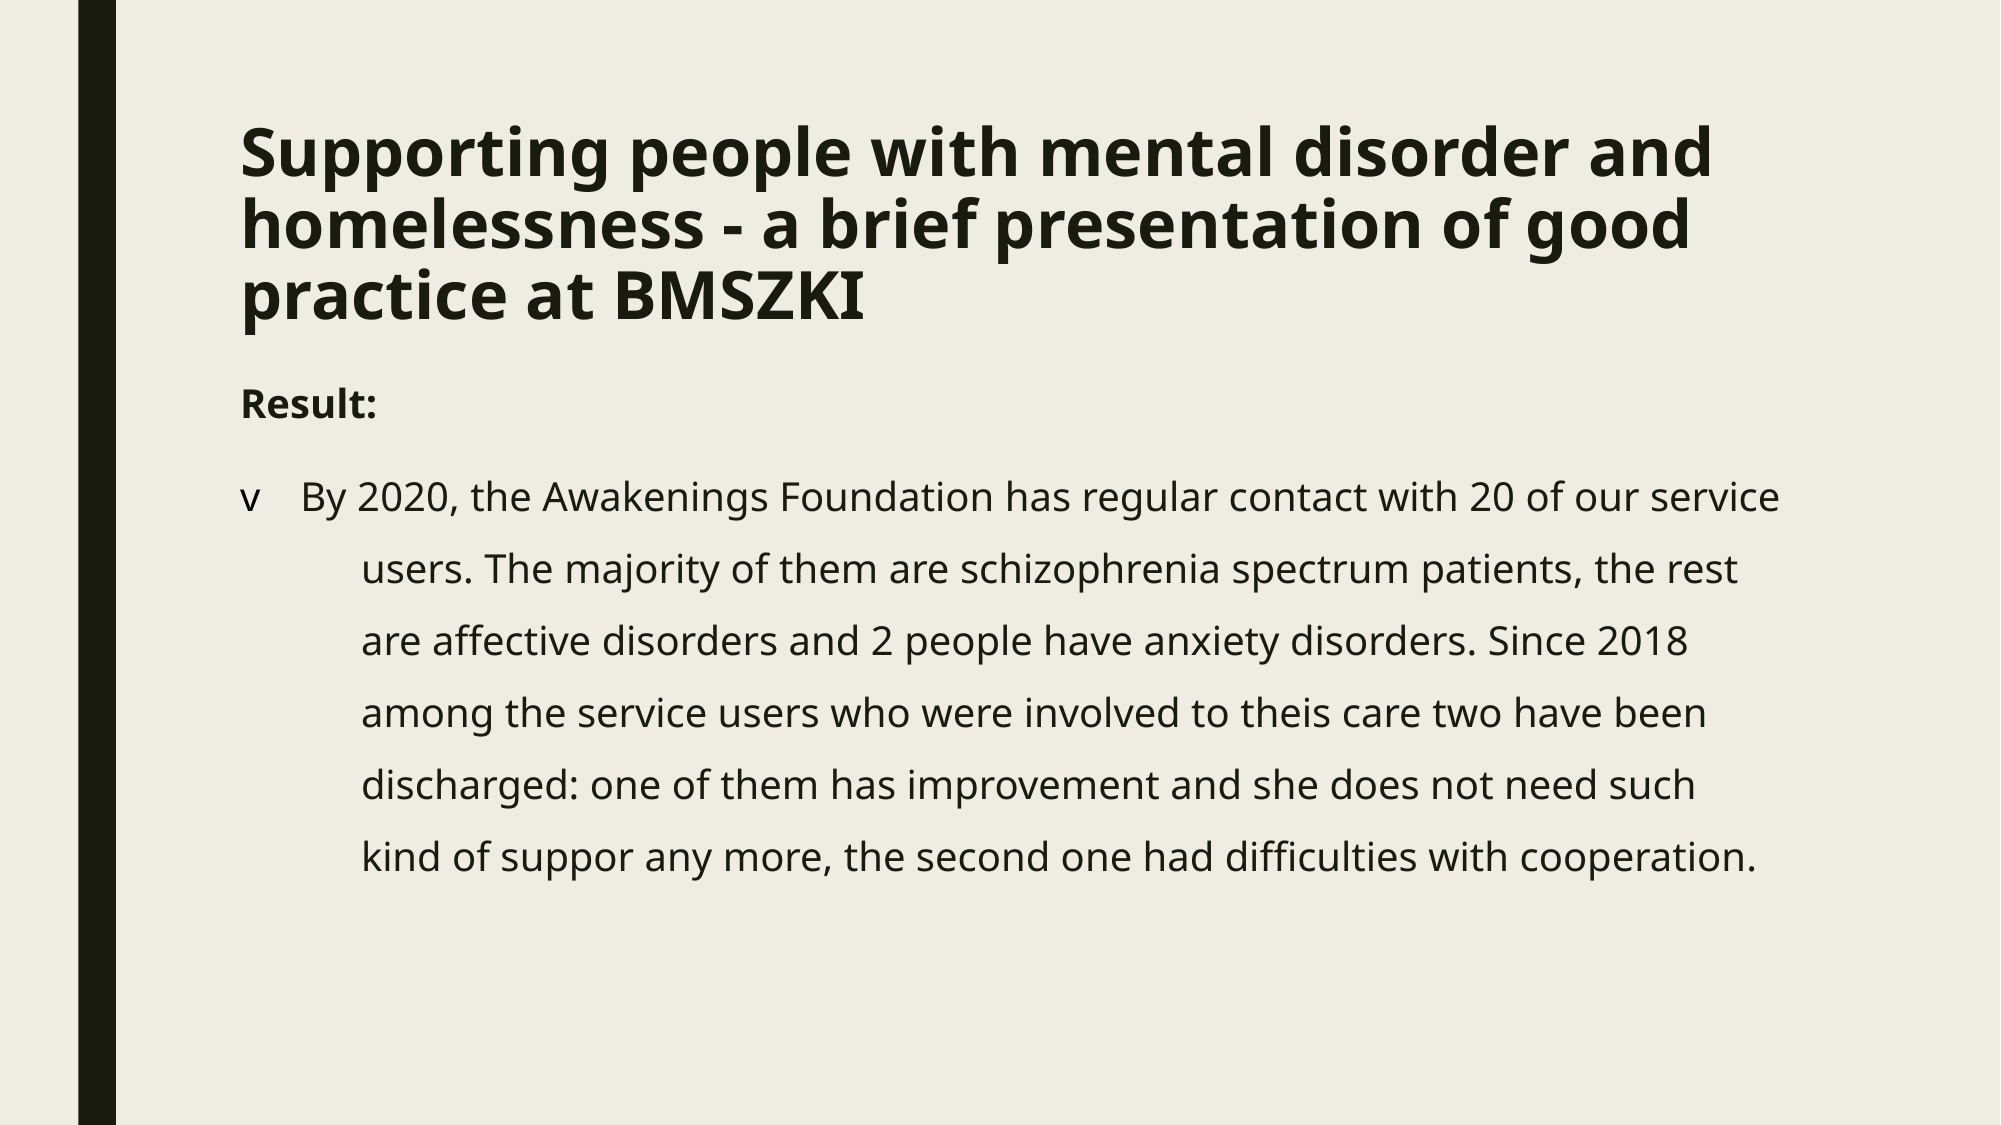

# Supporting people with mental disorder and homelessness - a brief presentation of good practice at BMSZKI
Result:
By 2020, the Awakenings Foundation has regular contact with 20 of our service users. The majority of them are schizophrenia spectrum patients, the rest are affective disorders and 2 people have anxiety disorders. Since 2018 among the service users who were involved to theis care two have been discharged: one of them has improvement and she does not need such kind of suppor any more, the second one had difficulties with cooperation.